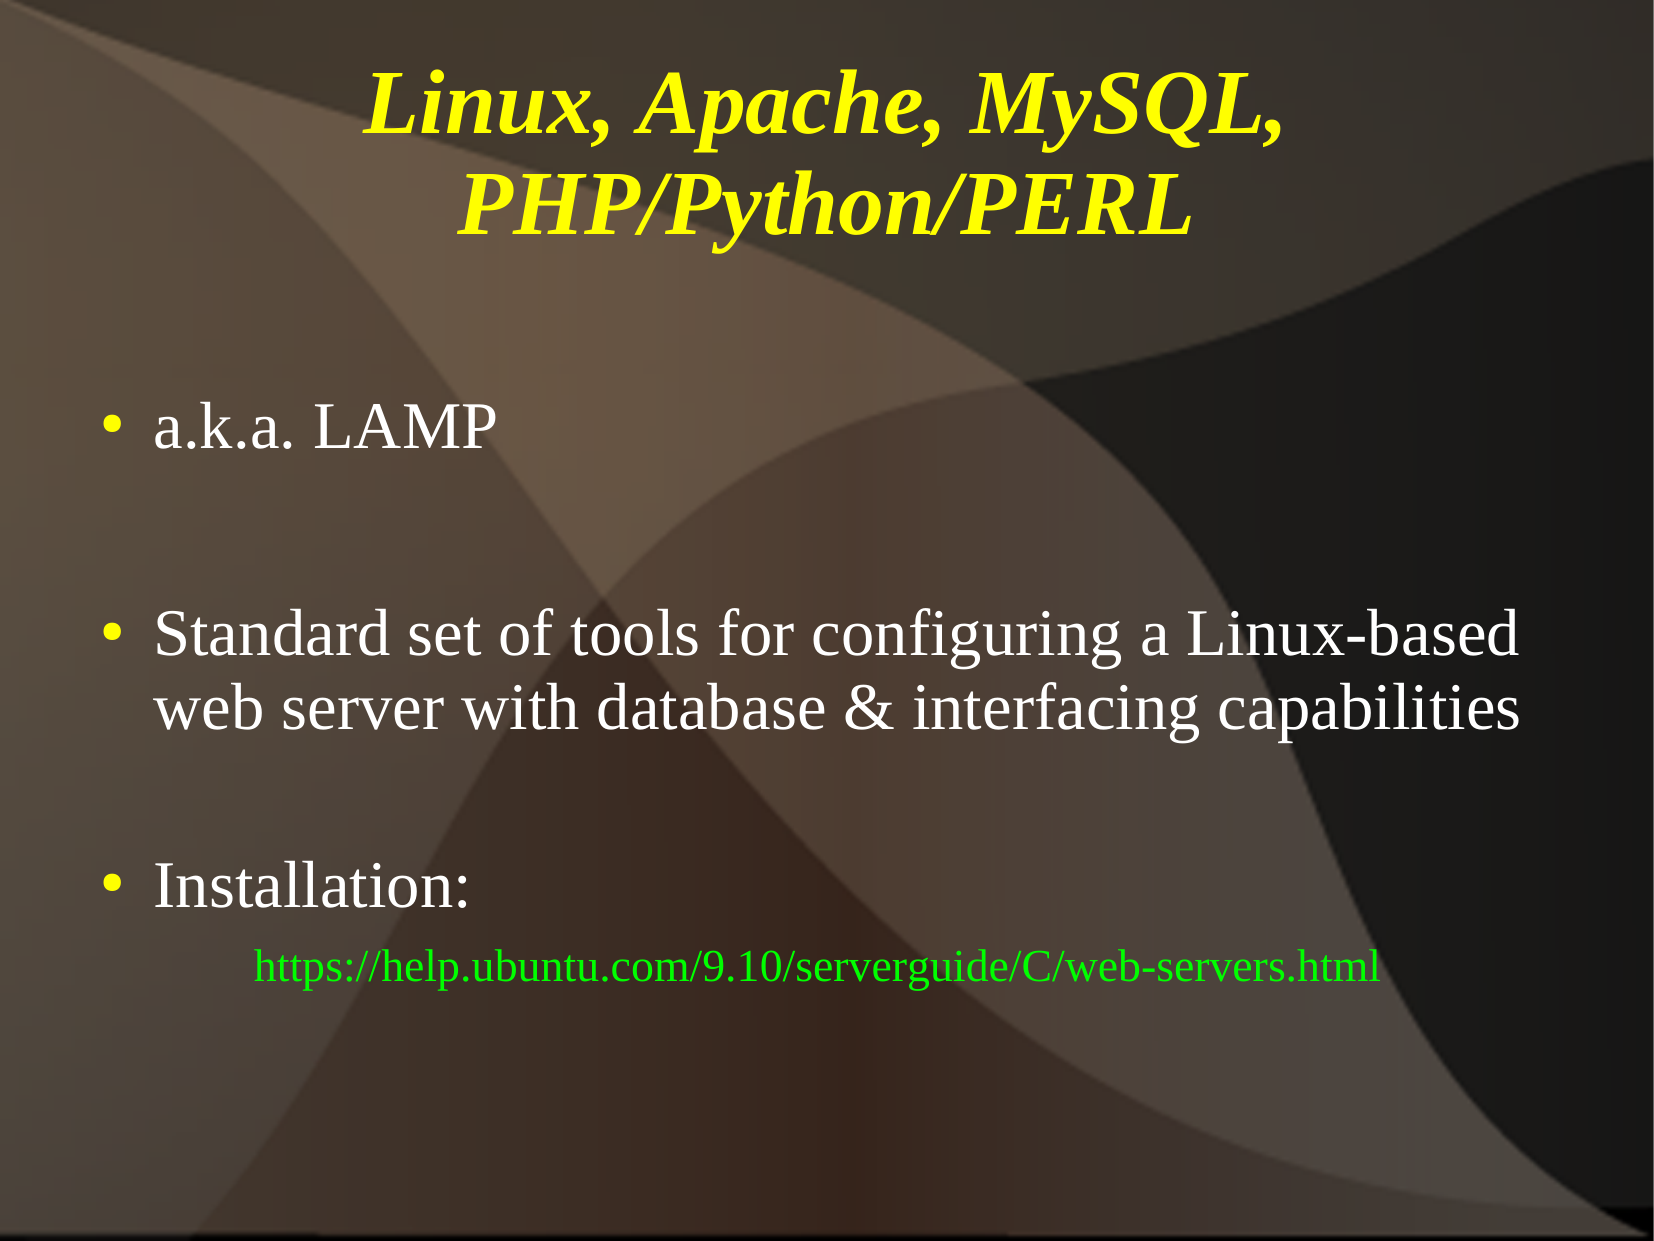

# Linux, Apache, MySQL, PHP/Python/PERL
a.k.a. LAMP
Standard set of tools for configuring a Linux-based web server with database & interfacing capabilities
Installation:
 https://help.ubuntu.com/9.10/serverguide/C/web-servers.html